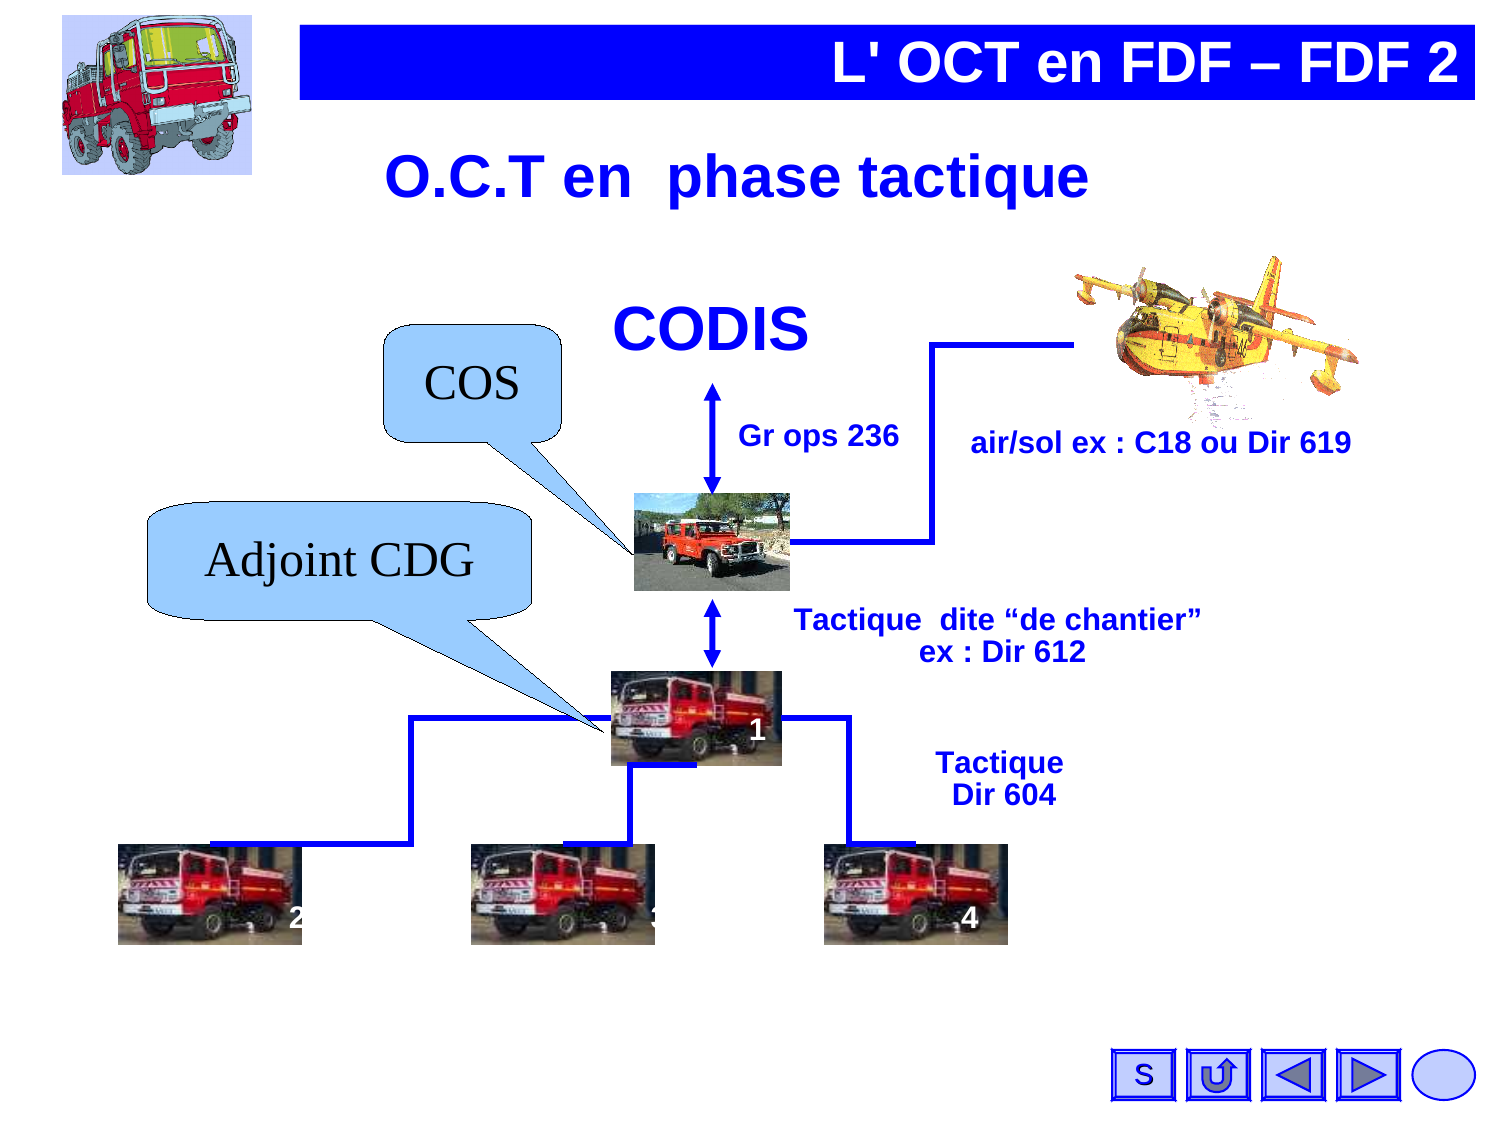

L' OCT en FDF – FDF 2
O.C.T en phase tactique
CODIS
COS
Gr ops 236
air/sol ex : C18 ou Dir 619
Adjoint CDG
Tactique dite “de chantier”
ex : Dir 612
1
Tactique
Dir 604
2
3
4